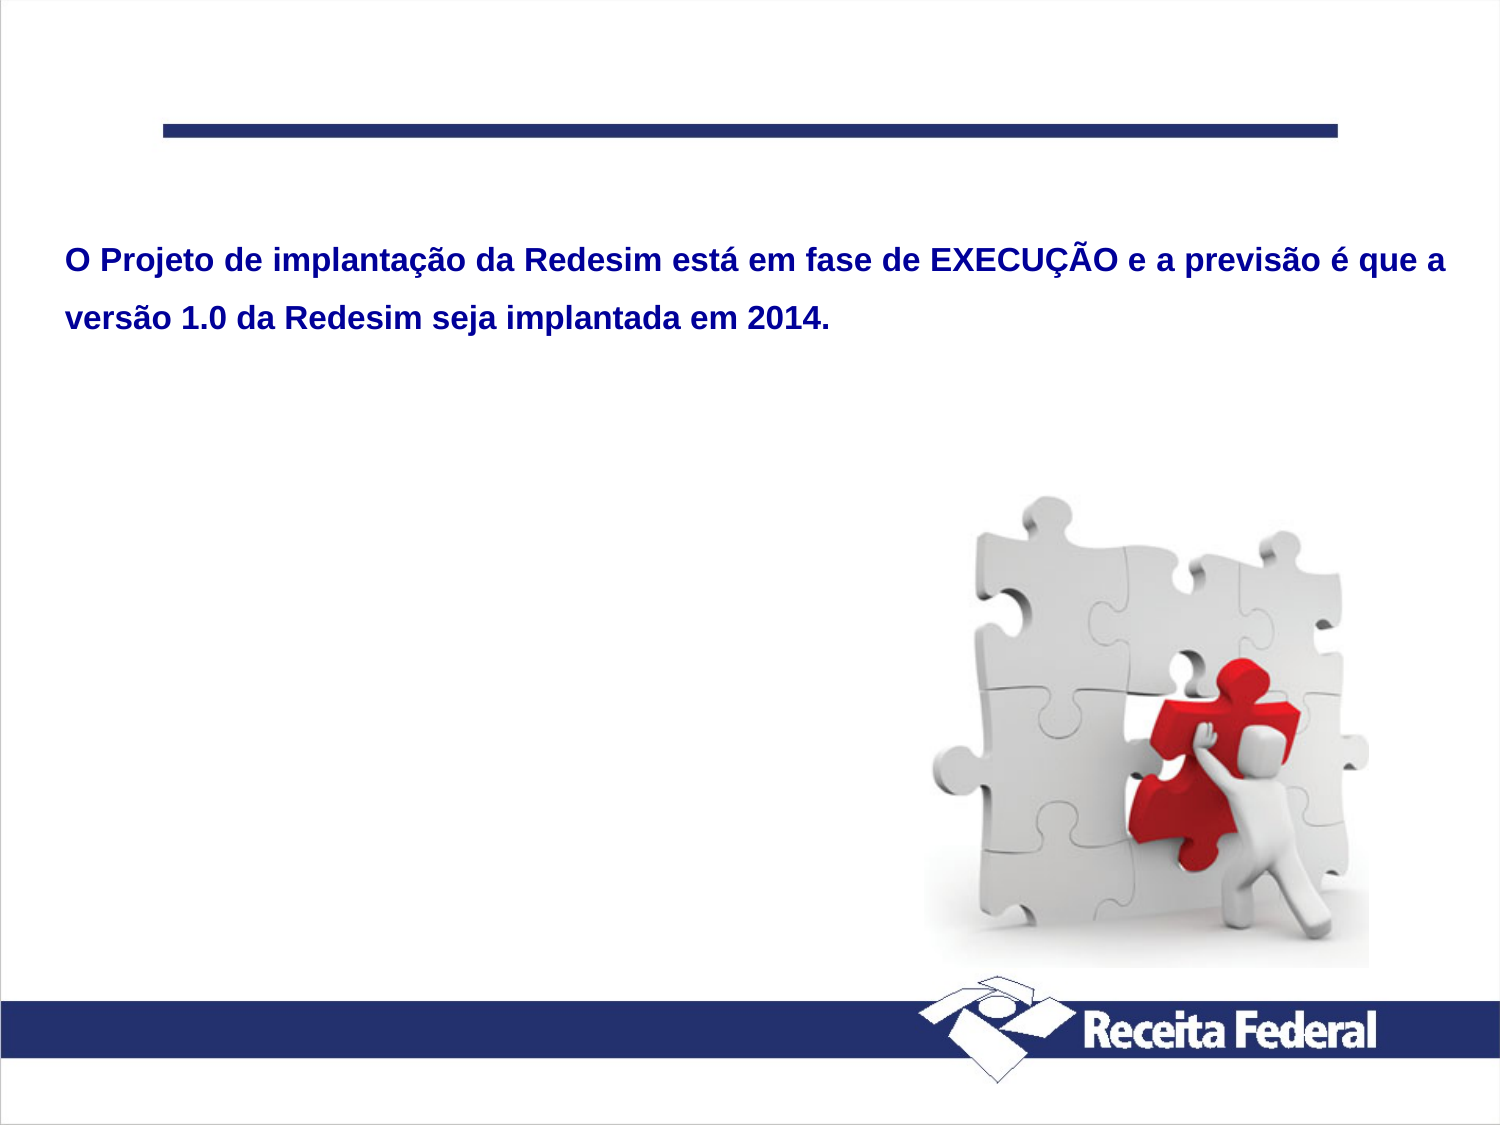

O Projeto de implantação da Redesim está em fase de EXECUÇÃO e a previsão é que a versão 1.0 da Redesim seja implantada em 2014.